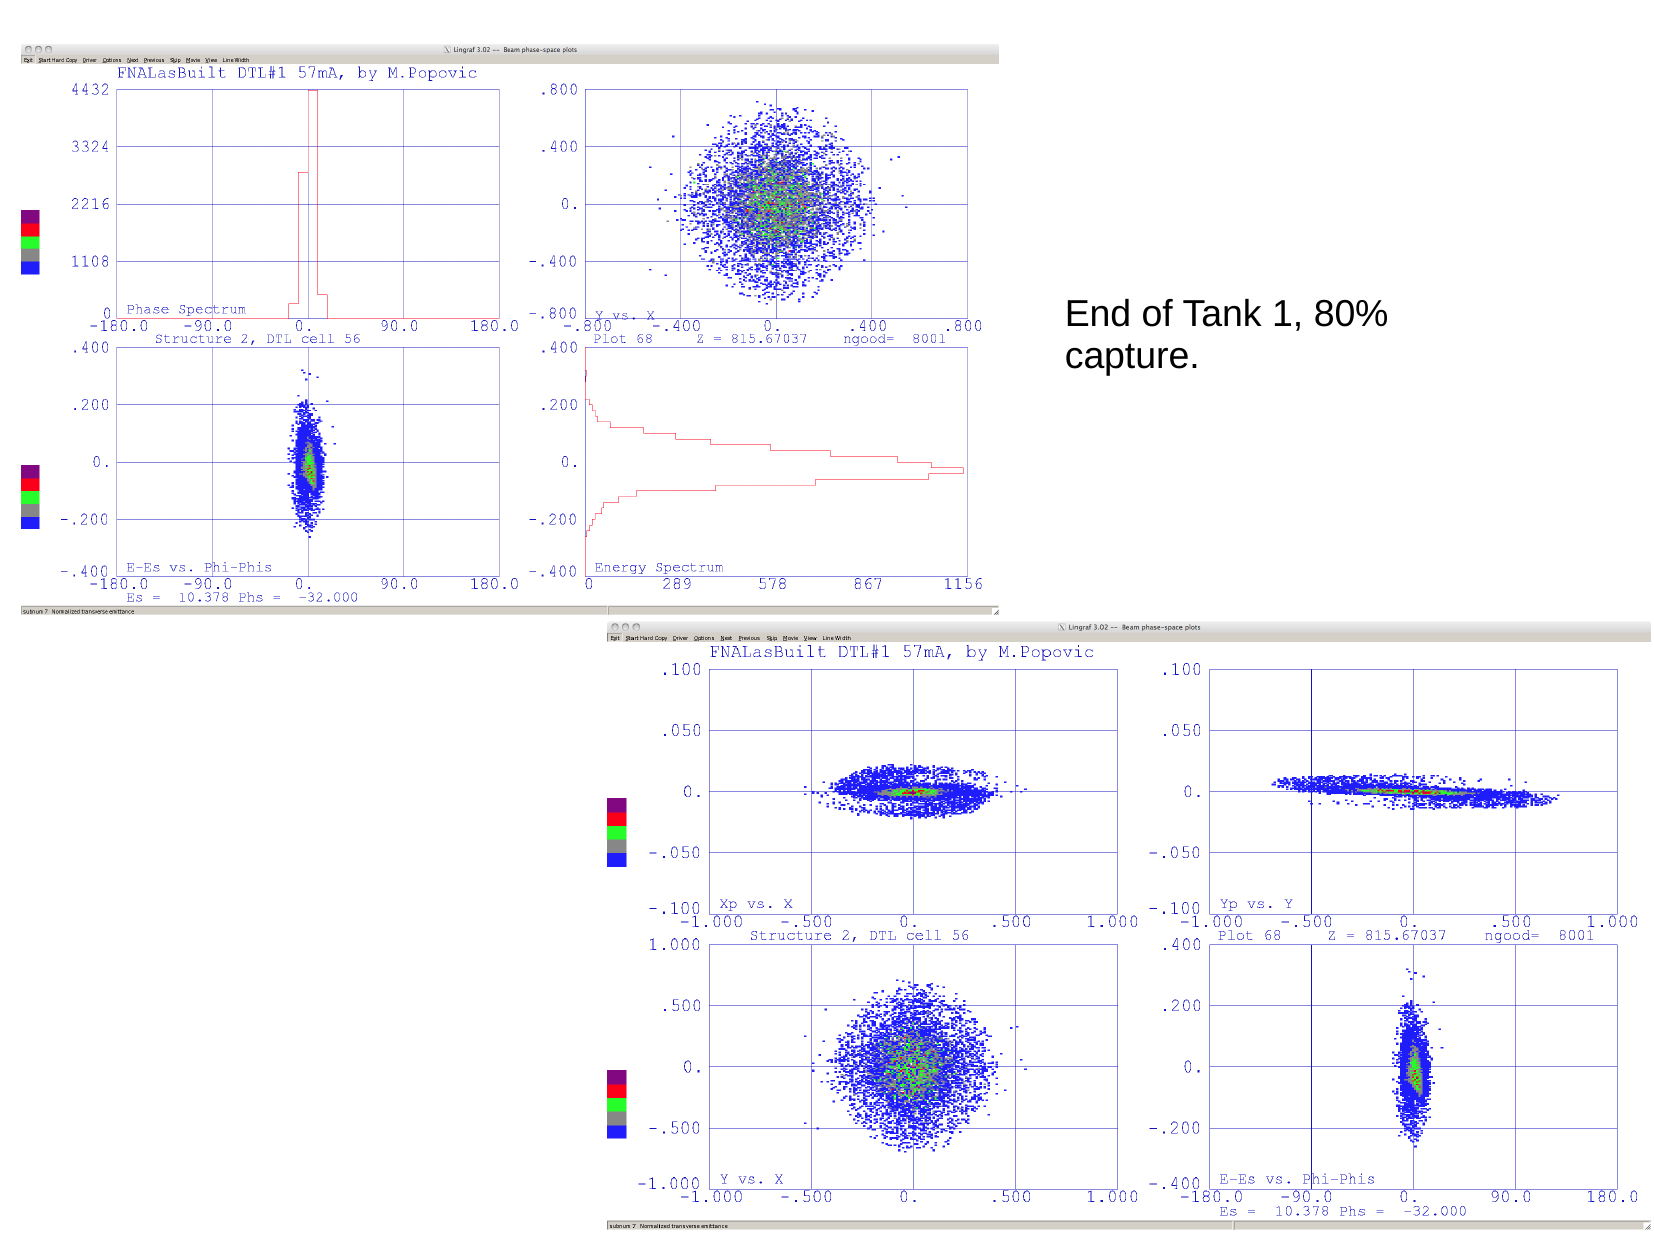

#
End of Tank 1, 80% capture.